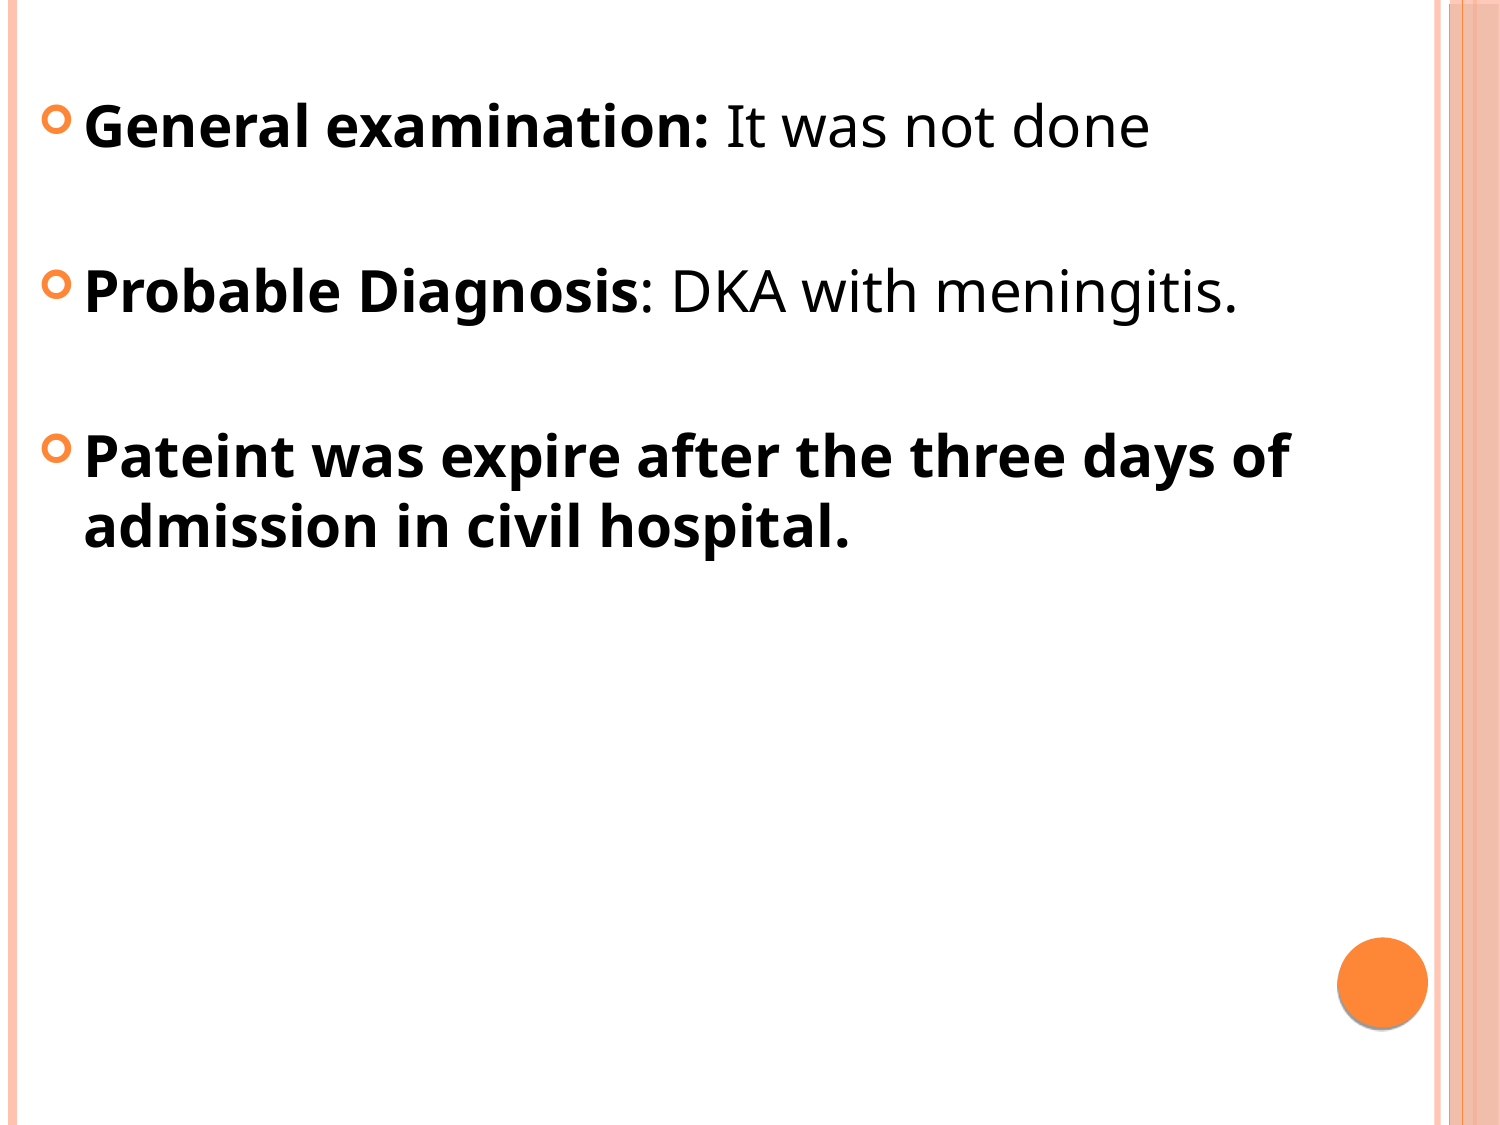

# General examination: It was not done
Probable Diagnosis: DKA with meningitis.
Pateint was expire after the three days of admission in civil hospital.